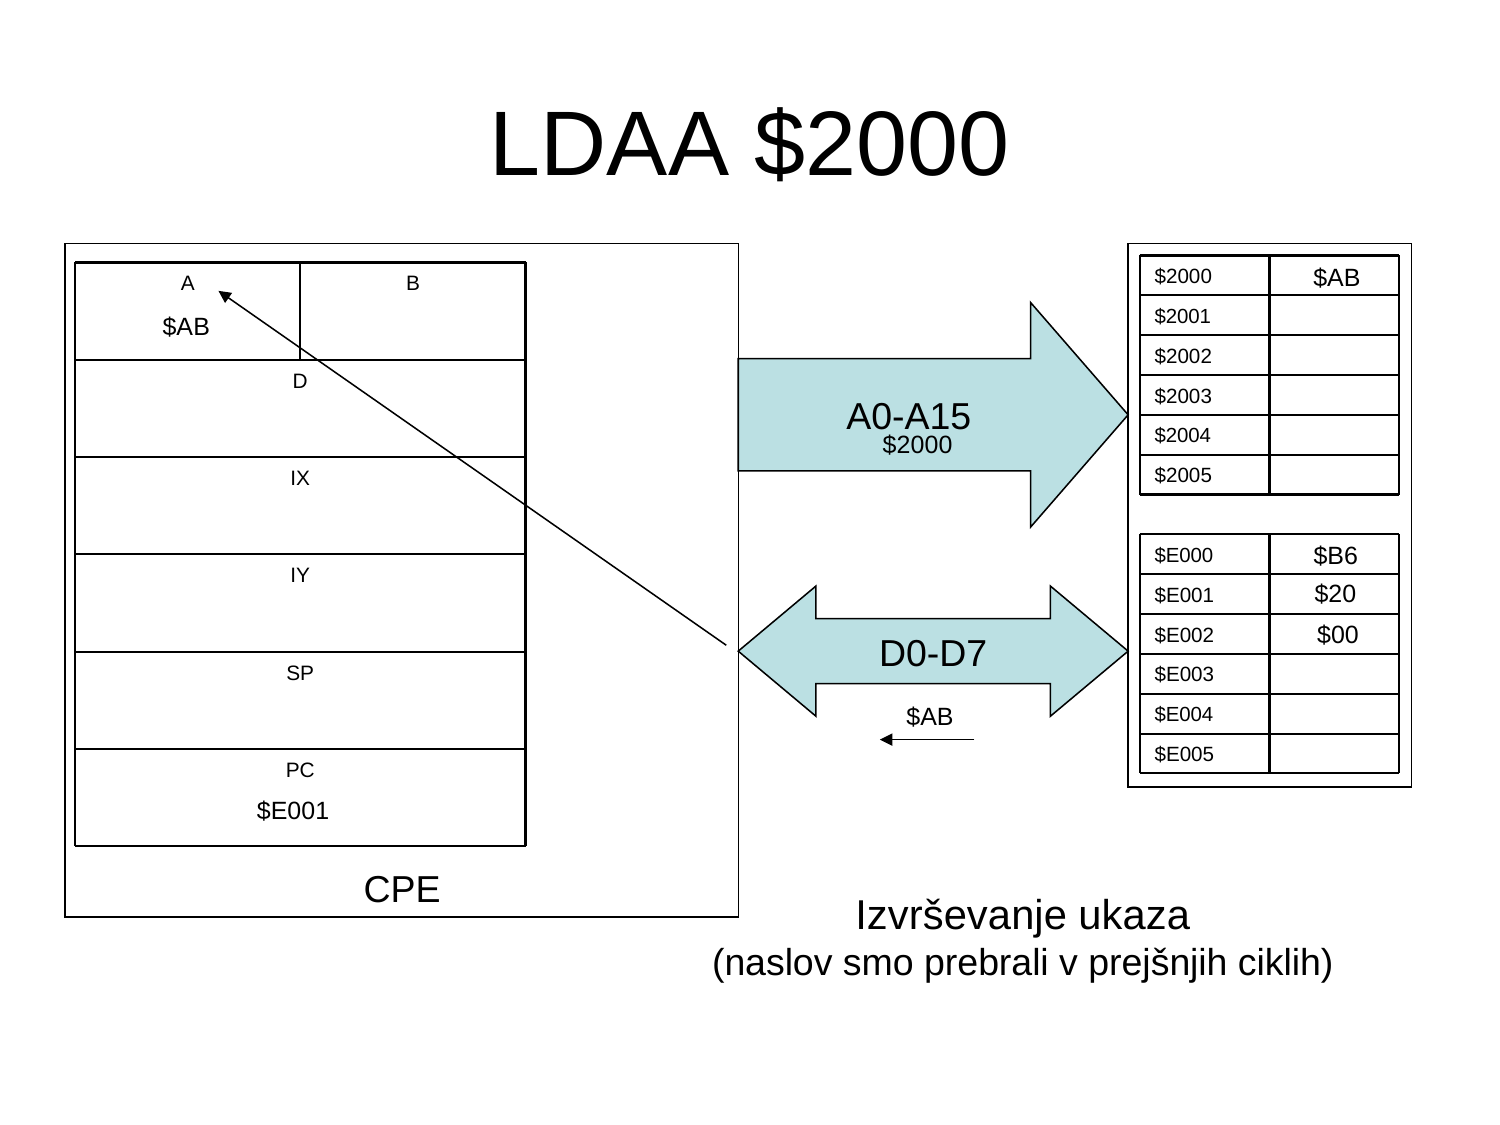

# LDAA $2000
A
B
D
IX
IY
SP
PC
CPE
$2000
$2001
$2002
$2003
$2004
$2005
$E000
$E001
$E002
$E003
$E004
$E005
$AB
$AB
A0-A15
$2000
$B6
$20
D0-D7
$00
$AB
$E001
Izvrševanje ukaza
(naslov smo prebrali v prejšnjih ciklih)